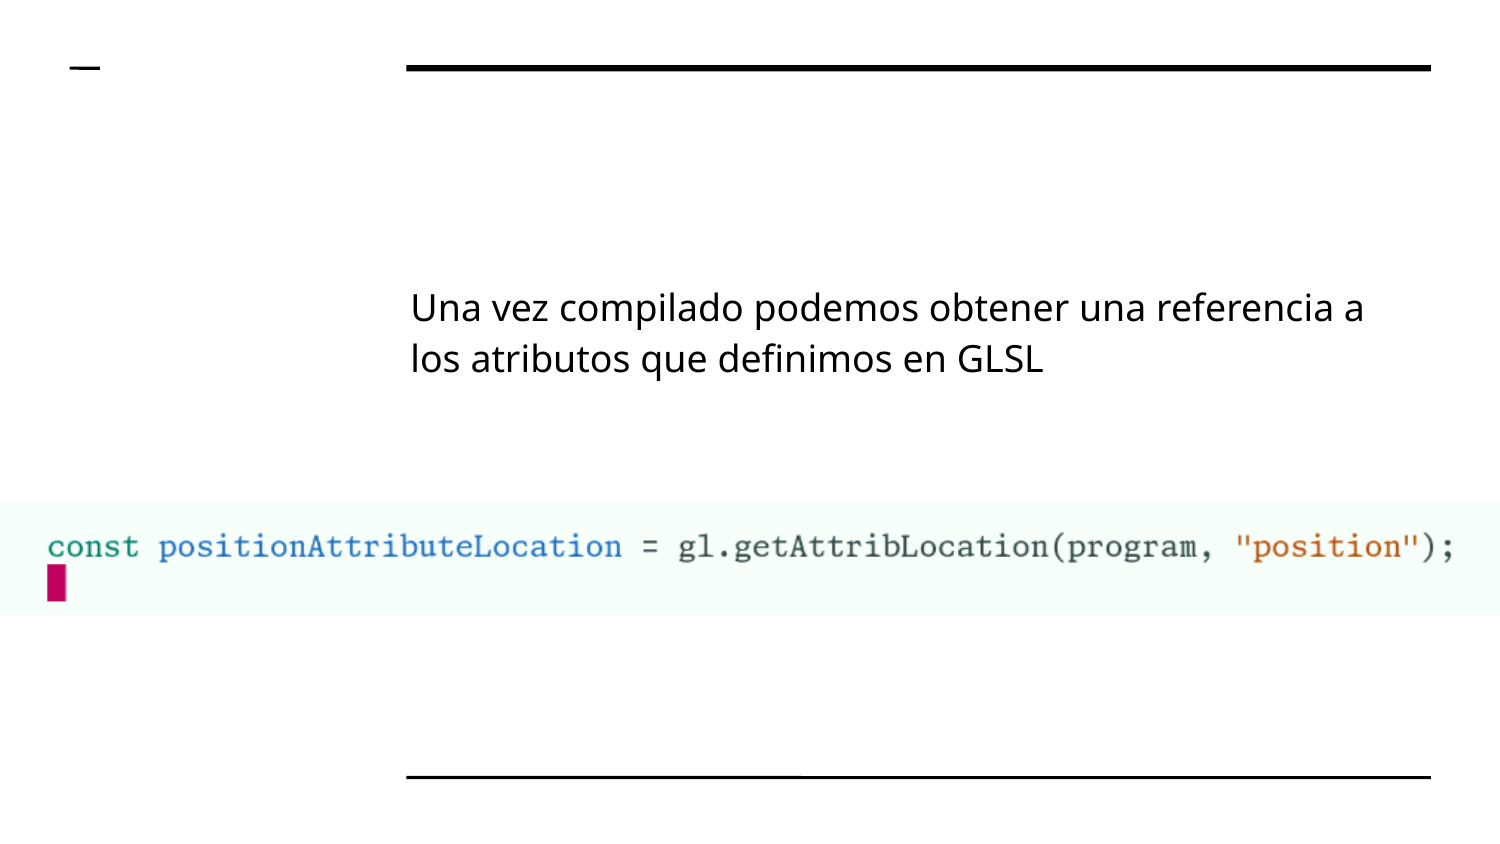

#
Una vez compilado podemos obtener una referencia a los atributos que definimos en GLSL